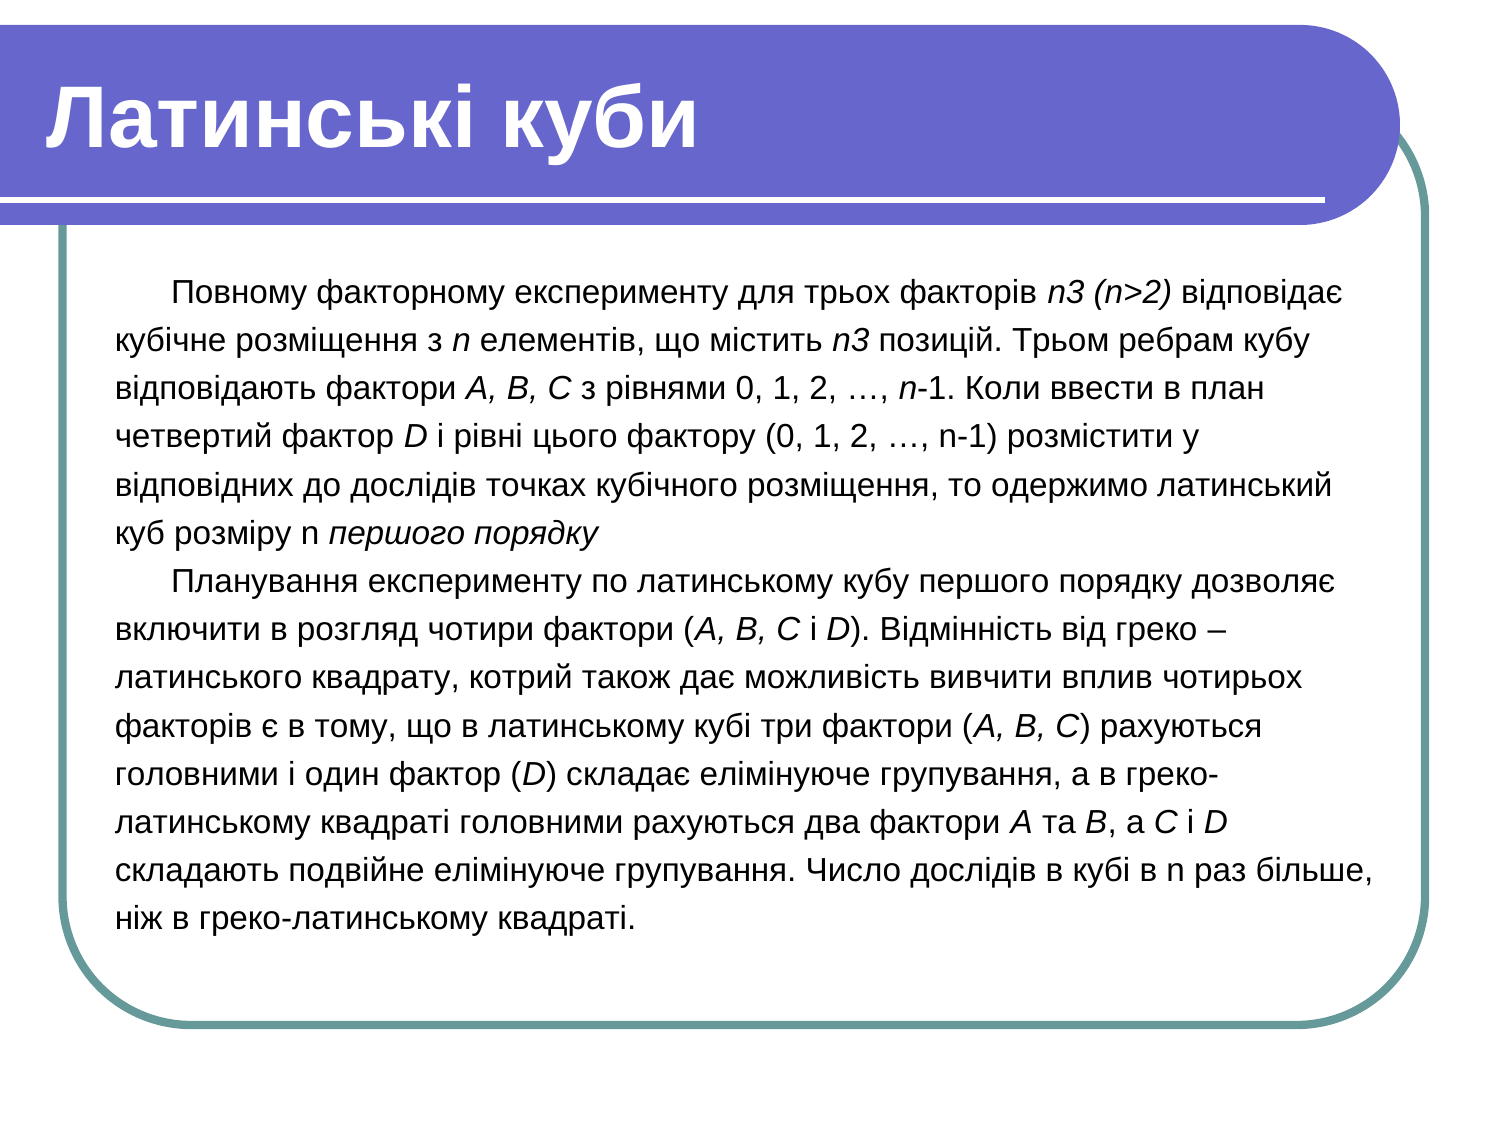

# Латинські куби
	Повному факторному експерименту для трьох факторів n3 (n>2) відповідає
кубічне розміщення з n елементів, що містить n3 позицій. Трьом ребрам кубу
відповідають фактори А, В, С з рівнями 0, 1, 2, …, n-1. Коли ввести в план
четвертий фактор D і рівні цього фактору (0, 1, 2, …, n-1) розмістити у
відповідних до дослідів точках кубічного розміщення, то одержимо латинський
куб розміру n першого порядку
	Планування експерименту по латинському кубу першого порядку дозволяє
включити в розгляд чотири фактори (A, B, C i D). Відмінність від греко –
латинського квадрату, котрий також дає можливість вивчити вплив чотирьох
факторів є в тому, що в латинському кубі три фактори (A, B, C) рахуються
головними і один фактор (D) складає елімінуюче групування, а в греко-
латинському квадраті головними рахуються два фактори А та В, а C i D
складають подвійне елімінуюче групування. Число дослідів в кубі в n раз більше,
ніж в греко-латинському квадраті.